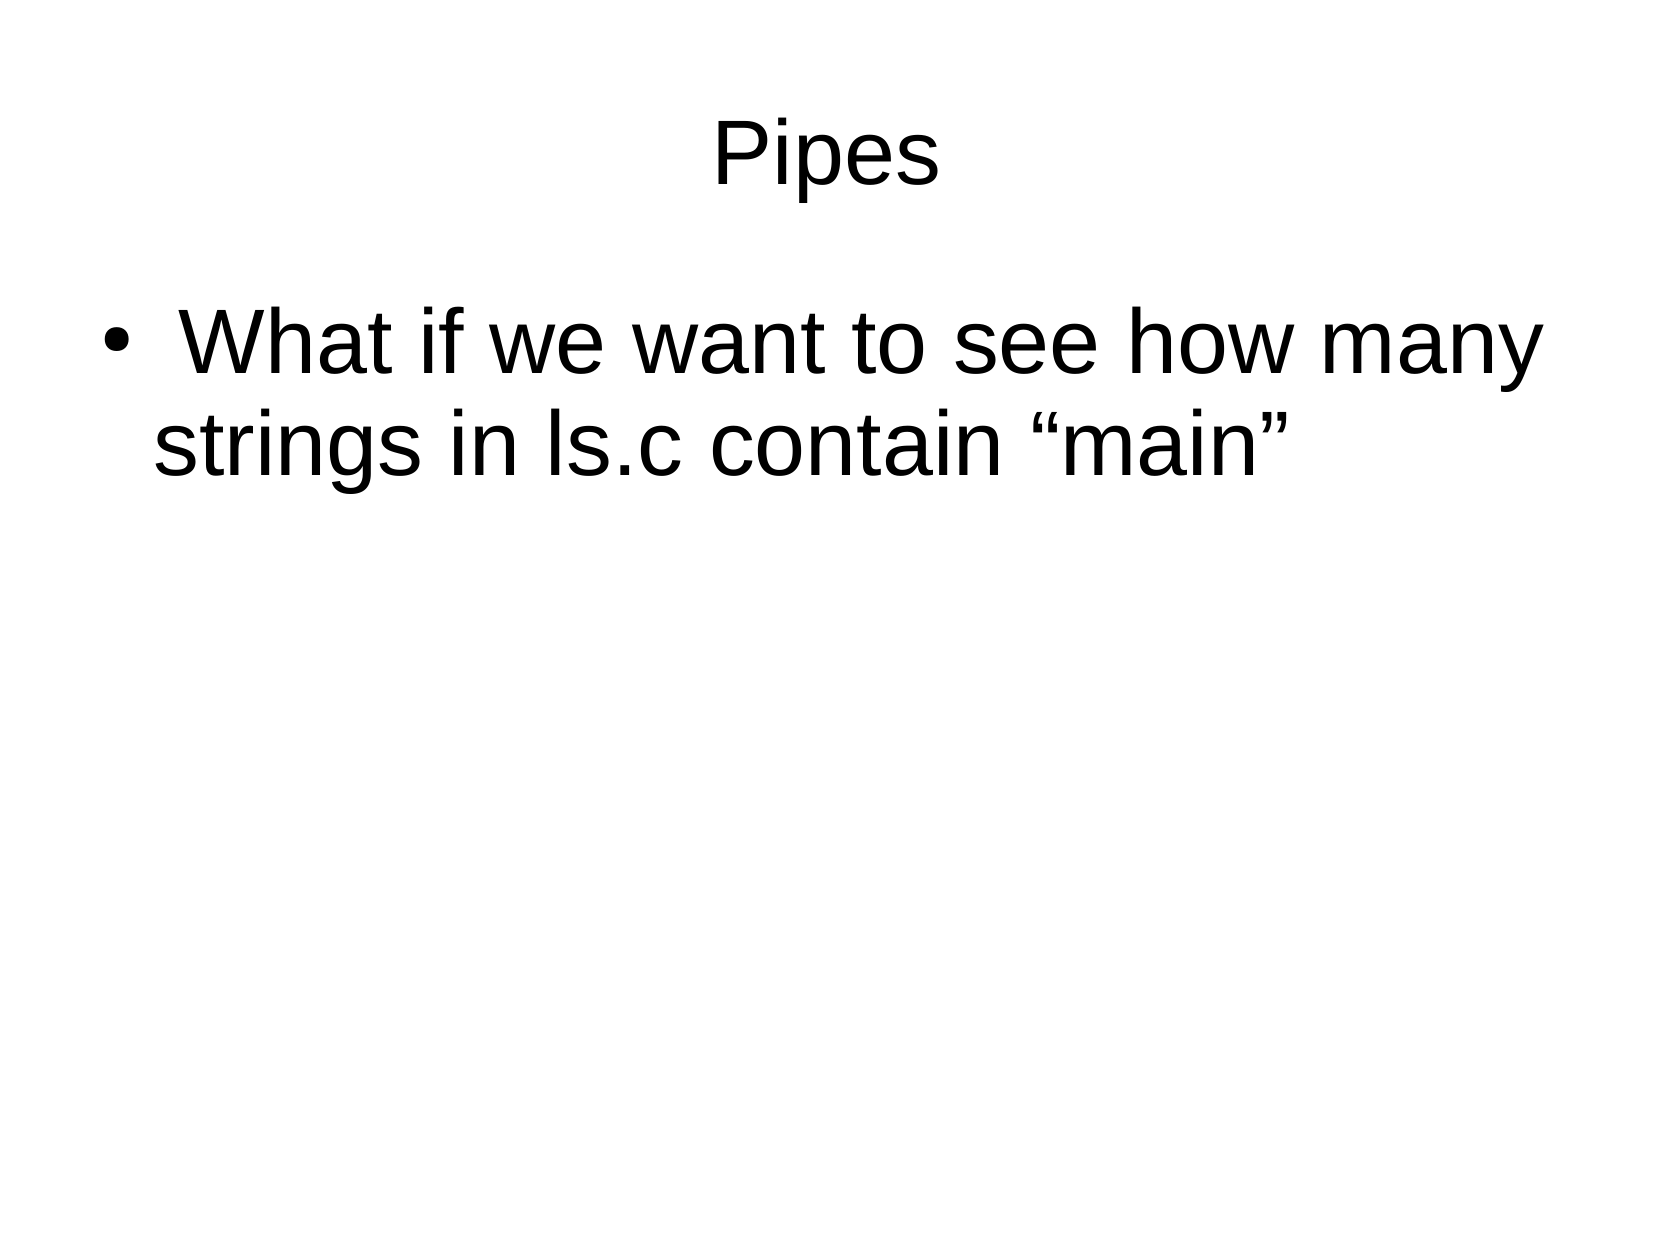

# Pipes
 What if we want to see how many strings in ls.c contain “main”